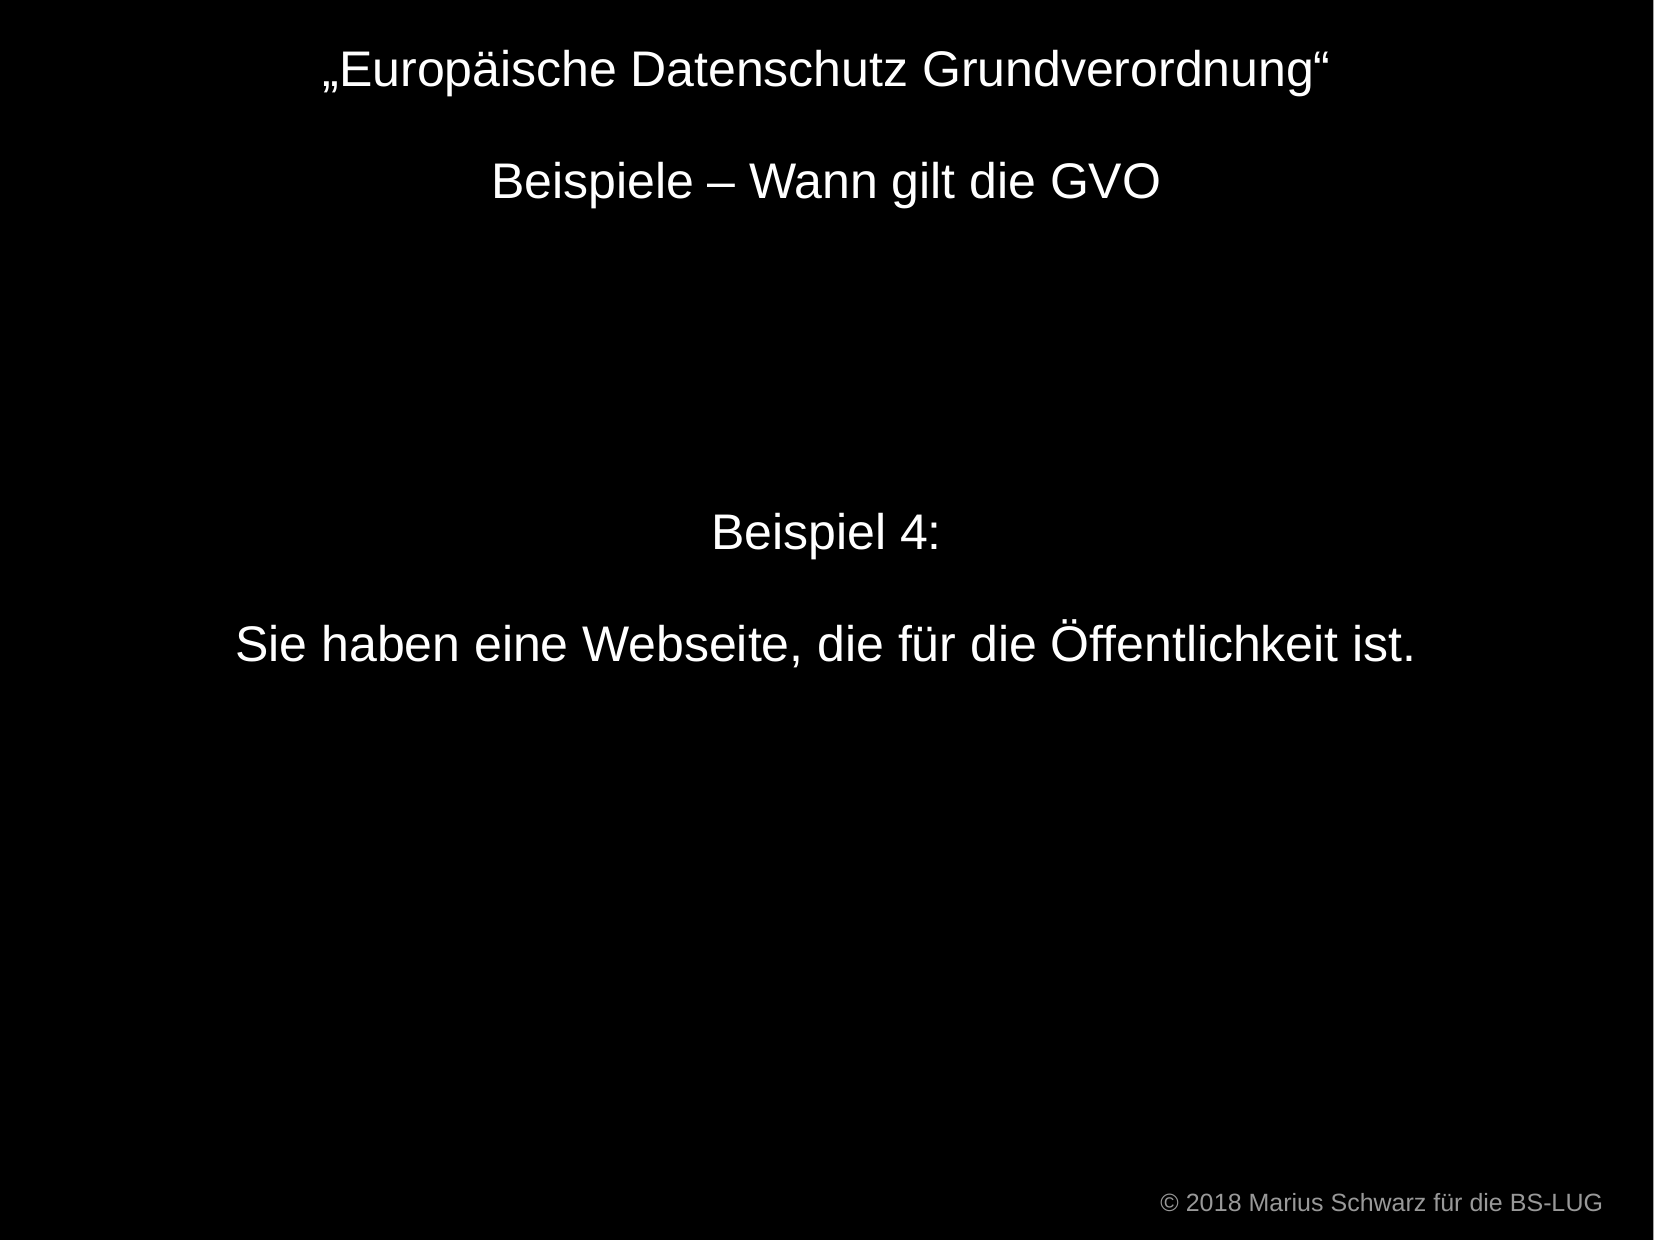

# „Europäische Datenschutz Grundverordnung“ Beispiele – Wann gilt die GVO
Beispiel 4:
Sie haben eine Webseite, die für die Öffentlichkeit ist.
© 2018 Marius Schwarz für die BS-LUG